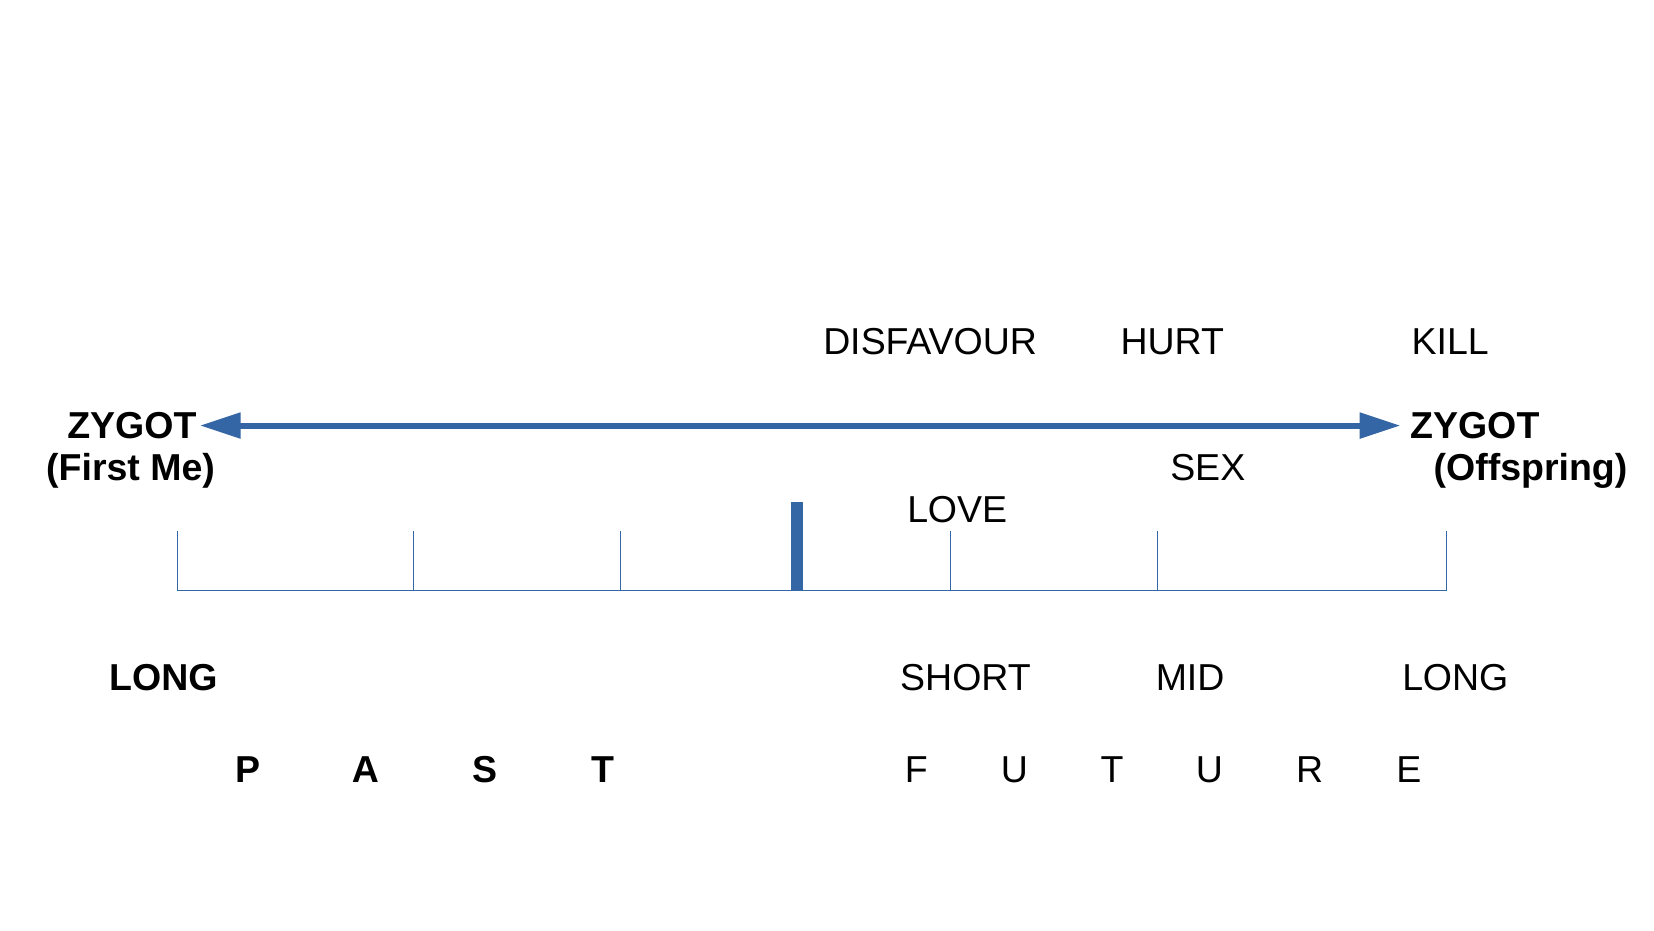

DISFAVOUR HURT KILL
 ZYGOT ZYGOT
 (First Me) SEX (Offspring)
 LOVE
 LONG SHORT MID LONG
 P A S T F U T U R E